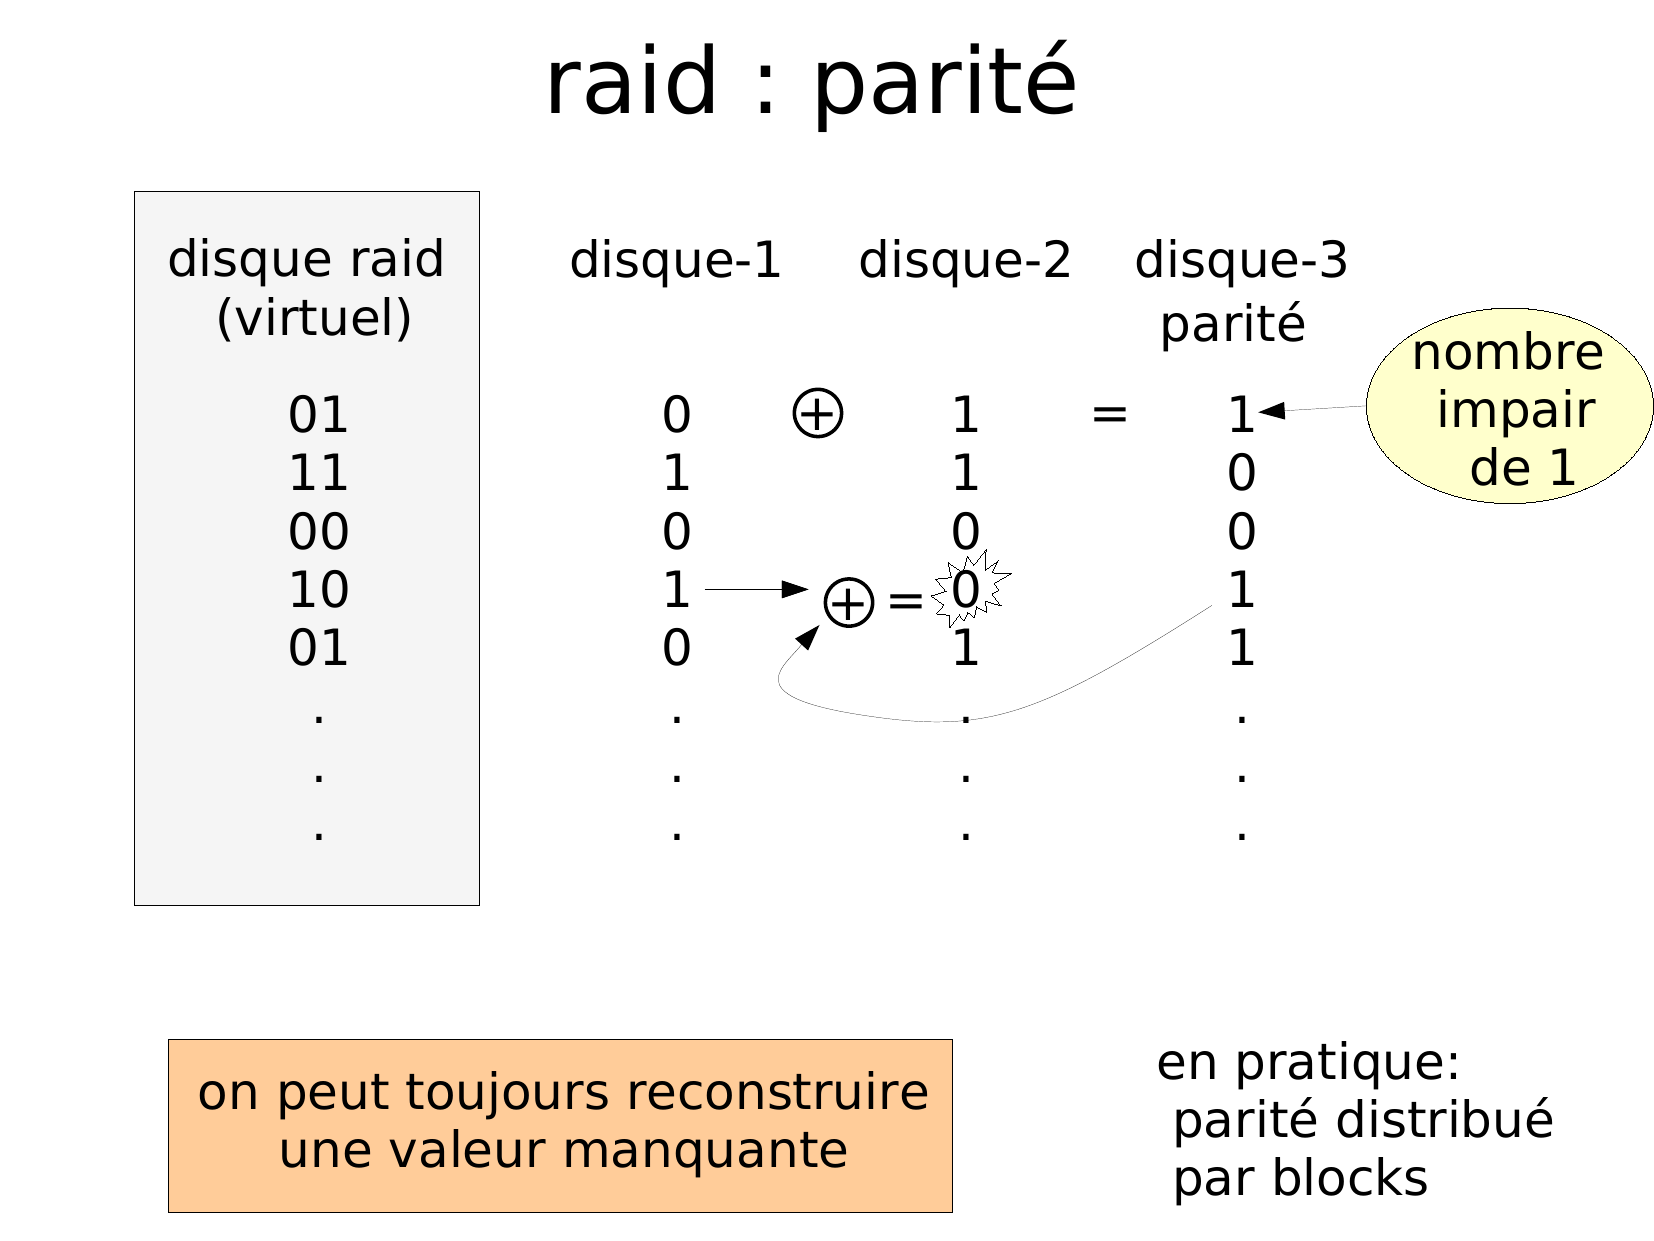

# raid : parité
disque raid
(virtuel)
disque-1
disque-2
disque-3
parité
nombre
impair
 de 1
+
=
01
11
00
10
01
.
.
.
0
1
0
1
0
.
.
.
1
1
0
0
1
.
.
.
1
0
0
1
1
.
.
.
=
+
en pratique:
 parité distribué
 par blocks
on peut toujours reconstruire
une valeur manquante